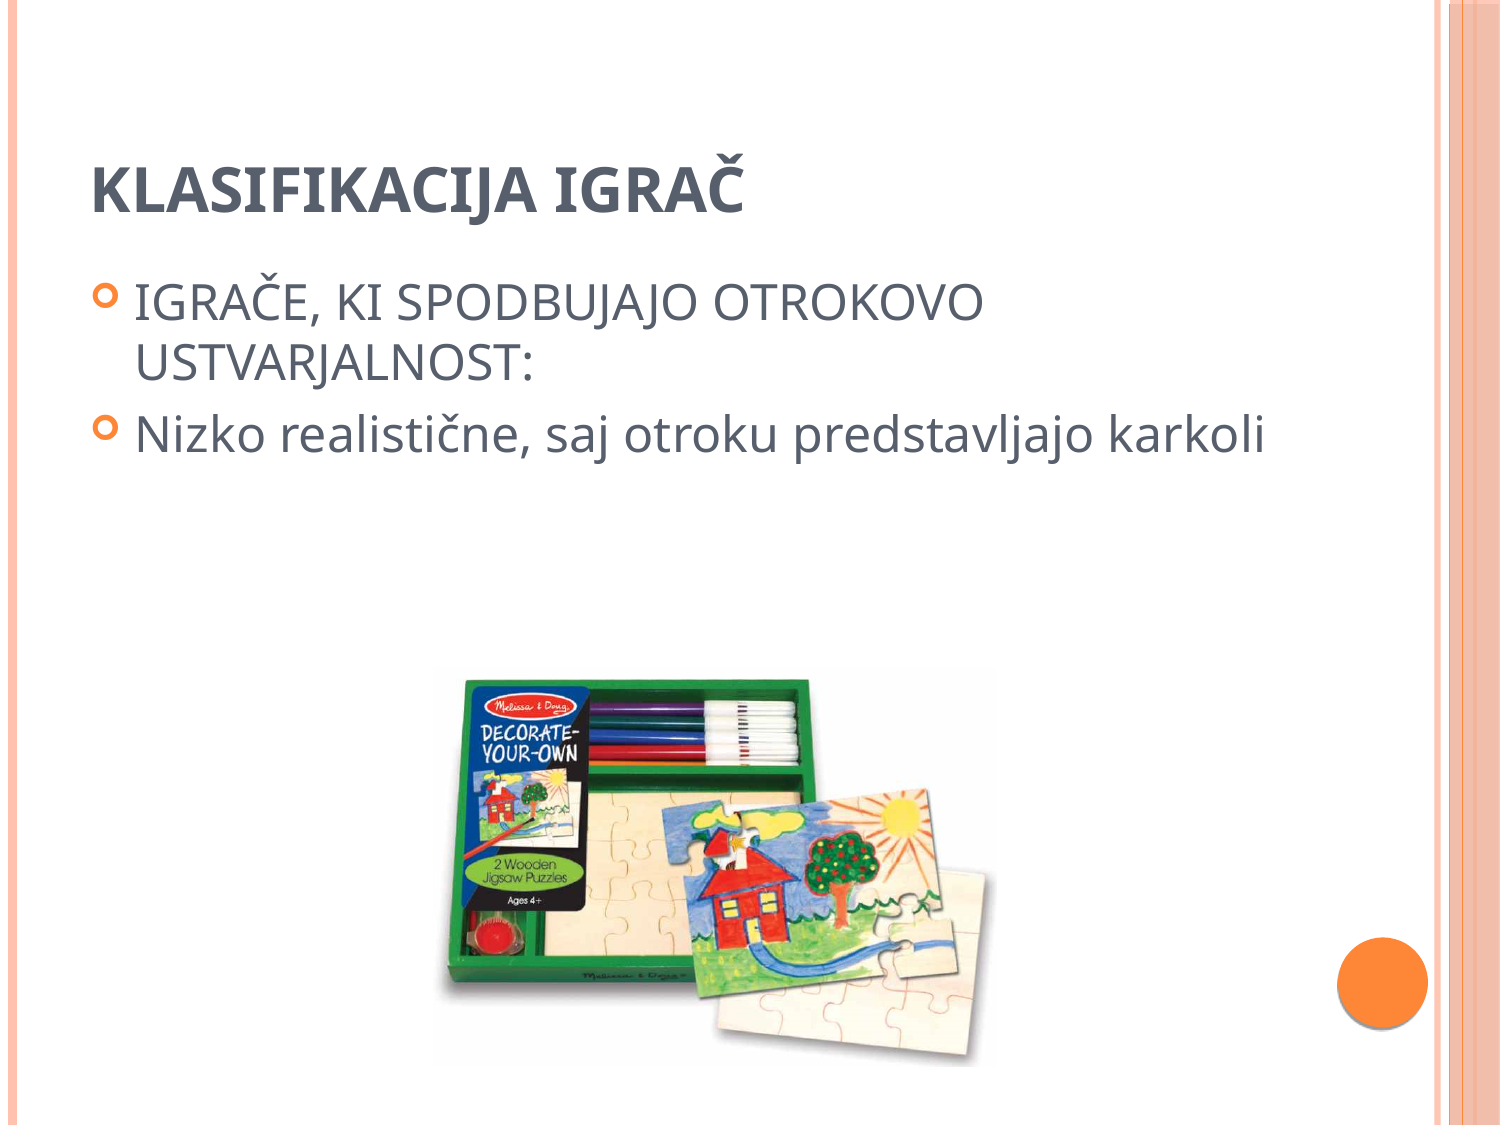

# KLASIFIKACIJA IGRAČ
IGRAČE, KI SPODBUJAJO OTROKOVO USTVARJALNOST:
Nizko realistične, saj otroku predstavljajo karkoli